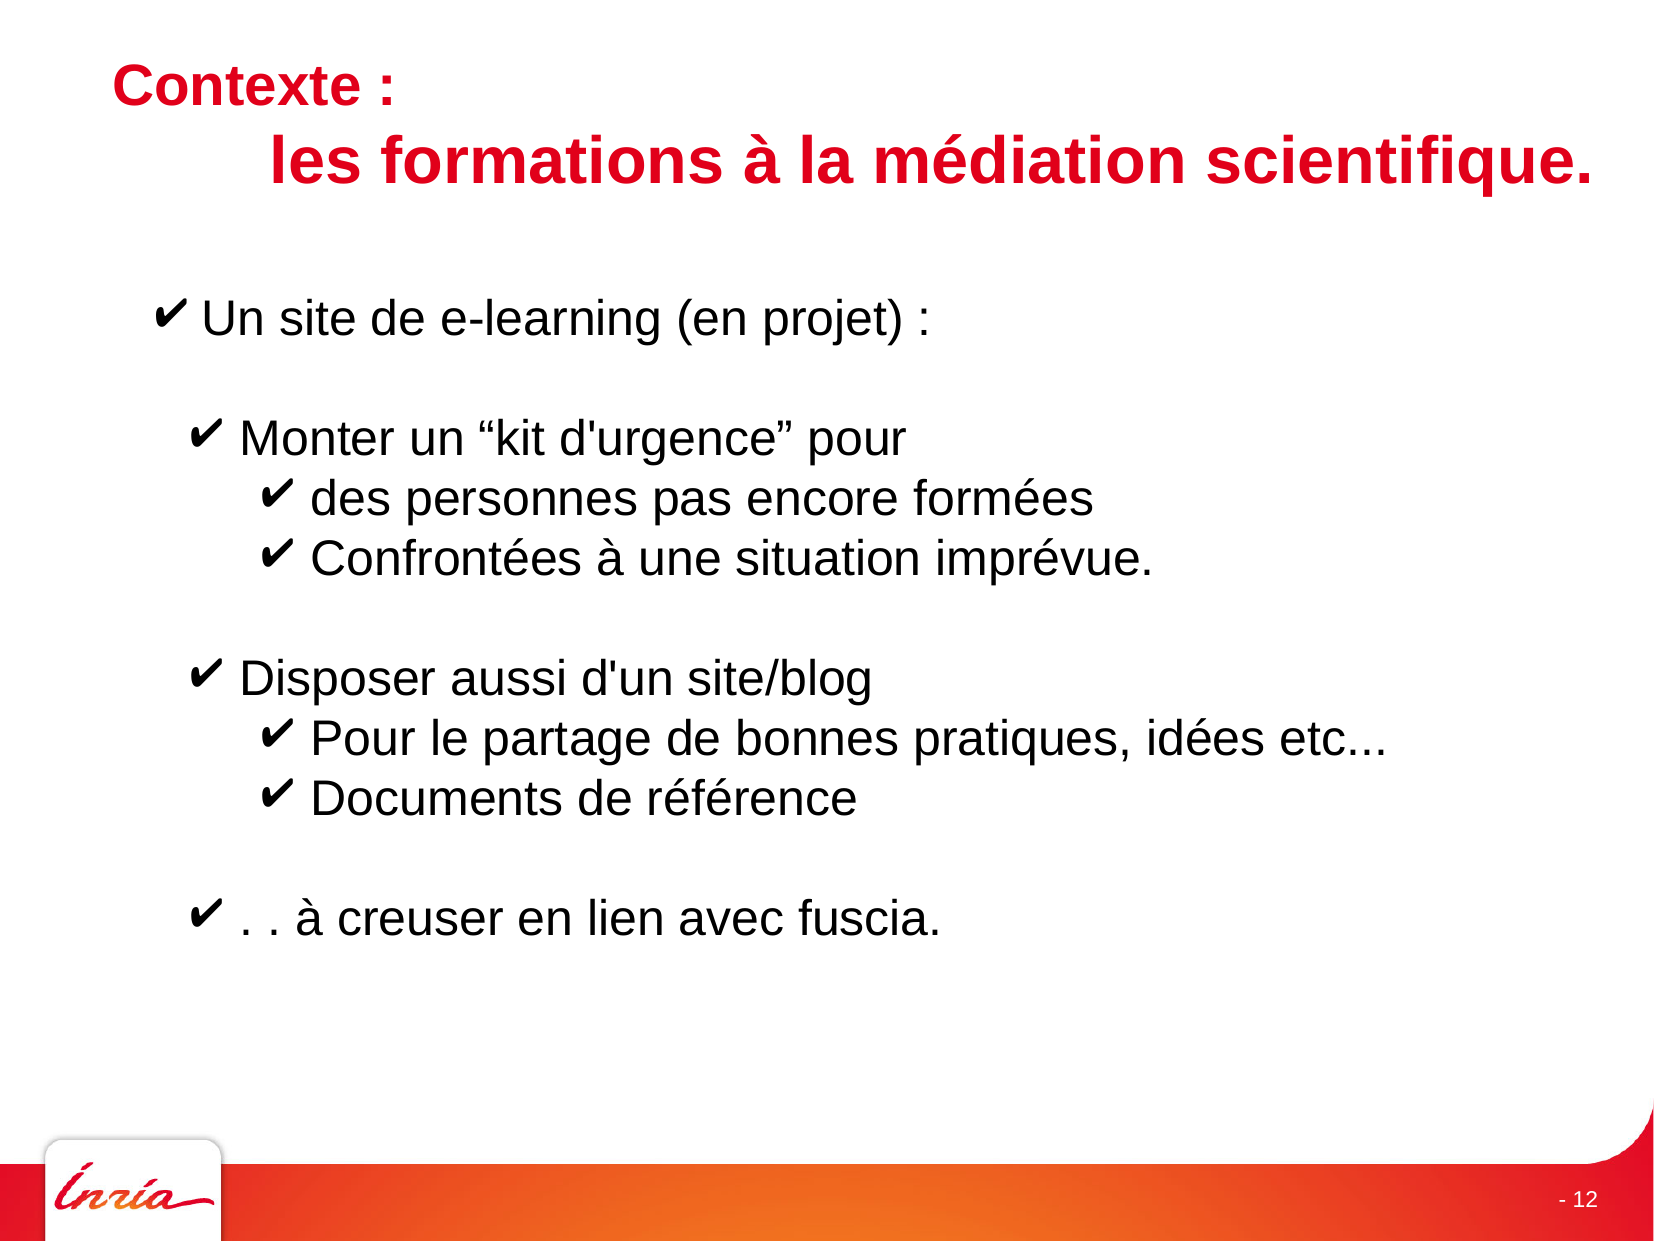

# Contexte : les formations à la médiation scientifique.
 Un site de e-learning (en projet) :
 Monter un “kit d'urgence” pour
 des personnes pas encore formées
 Confrontées à une situation imprévue.
 Disposer aussi d'un site/blog
 Pour le partage de bonnes pratiques, idées etc...
 Documents de référence
 . . à creuser en lien avec fuscia.